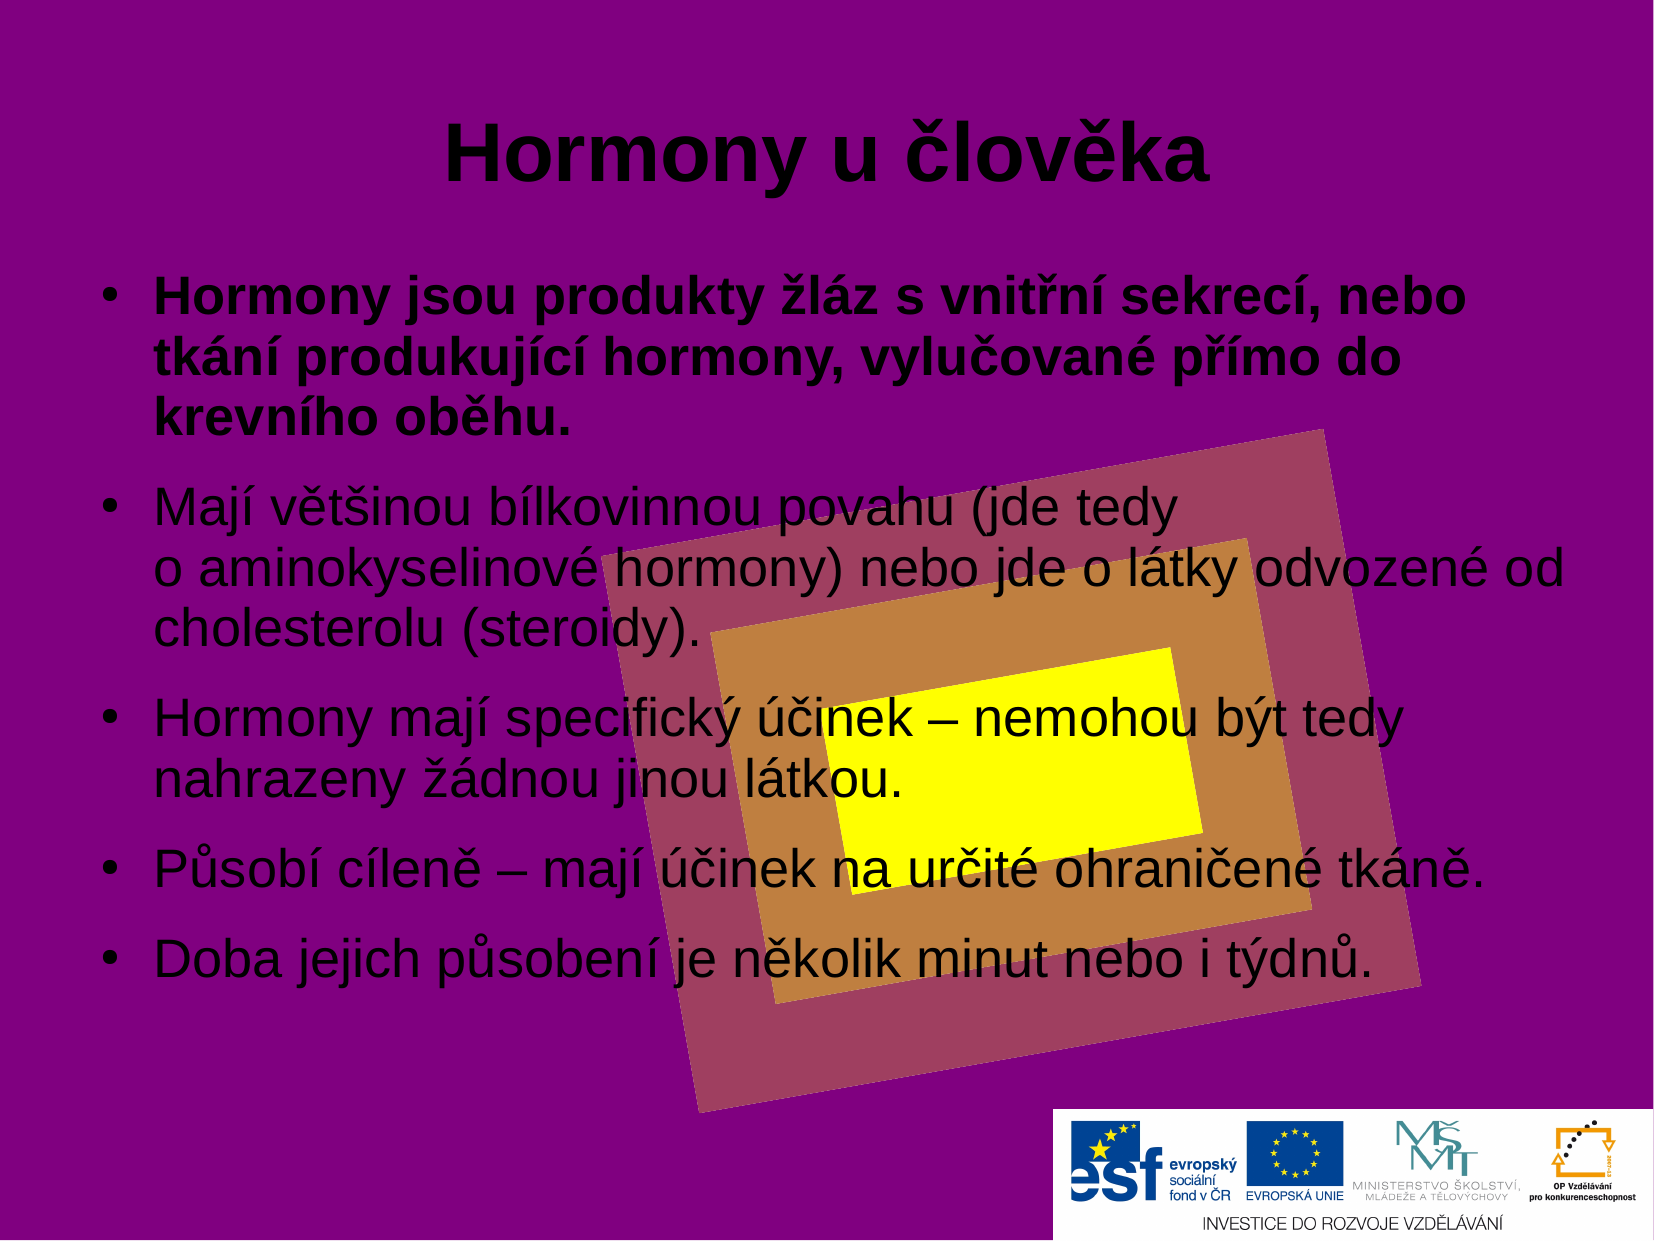

# Hormony u člověka
Hormony jsou produkty žláz s vnitřní sekrecí, nebo tkání produkující hormony, vylučované přímo do krevního oběhu.
Mají většinou bílkovinnou povahu (jde tedy o aminokyselinové hormony) nebo jde o látky odvozené od cholesterolu (steroidy).
Hormony mají specifický účinek – nemohou být tedy nahrazeny žádnou jinou látkou.
Působí cíleně – mají účinek na určité ohraničené tkáně.
Doba jejich působení je několik minut nebo i týdnů.